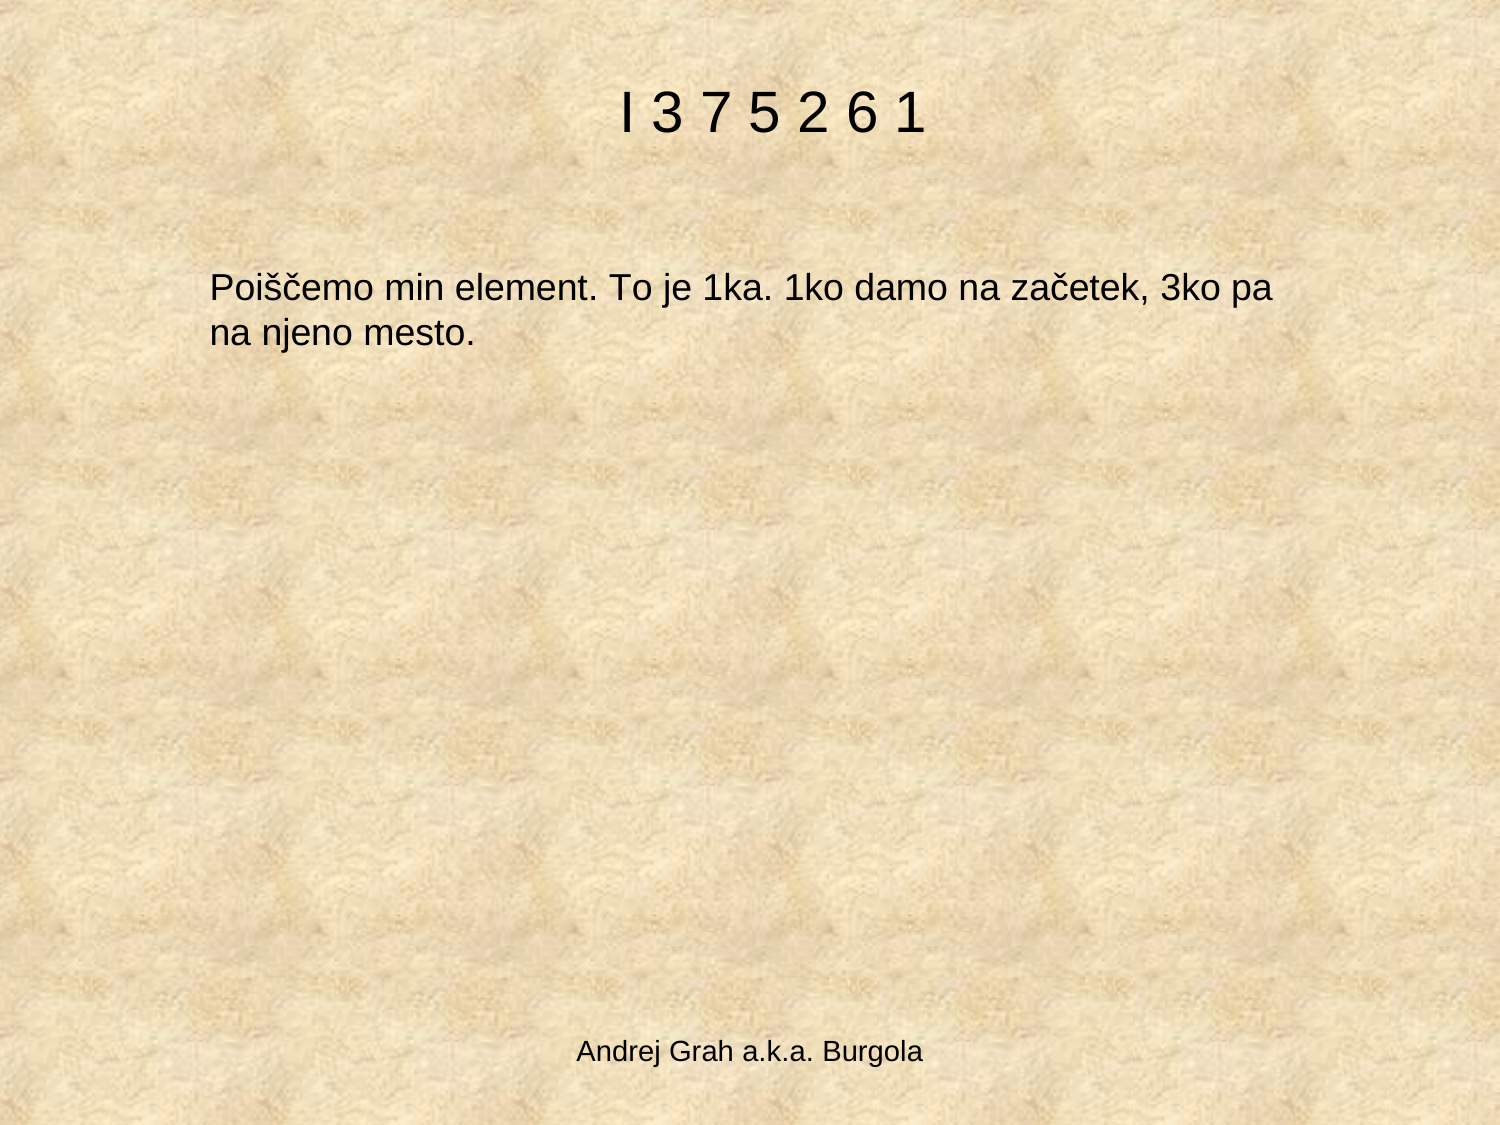

I 3 7 5 2 6 1
Poiščemo min element. To je 1ka. 1ko damo na začetek, 3ko pa na njeno mesto.
Andrej Grah a.k.a. Burgola